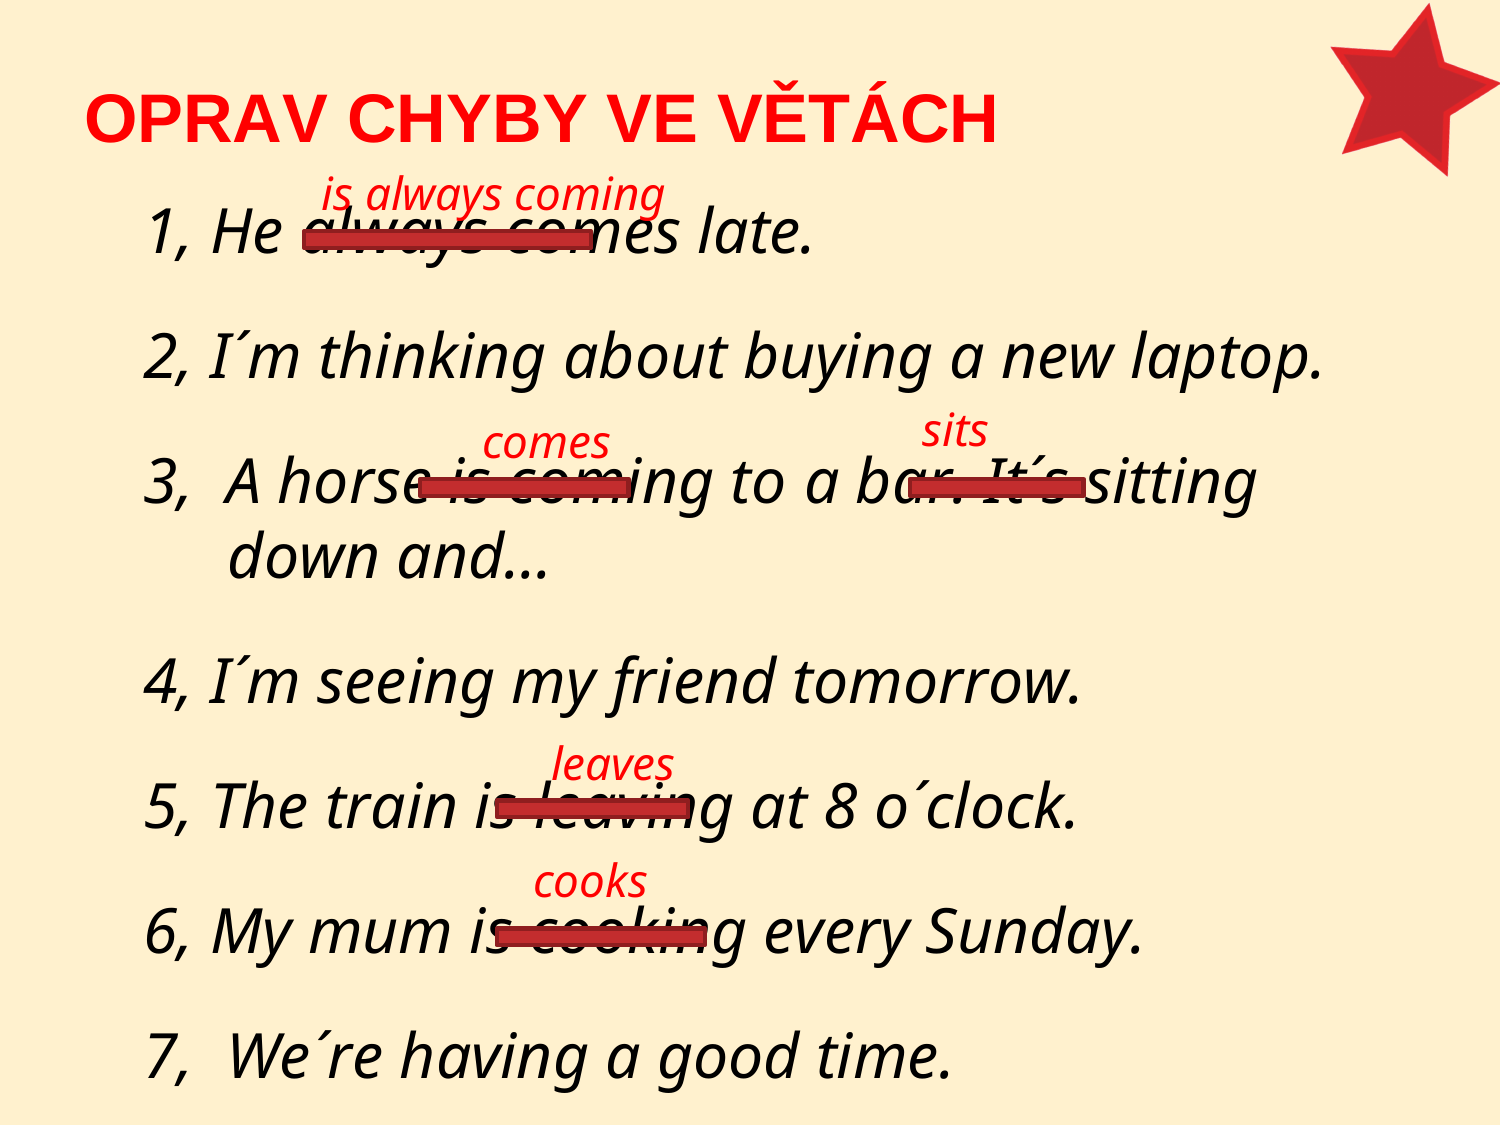

OPRAV CHYBY VE VĚTÁCH
is always coming
1, He always comes late.
2, I´m thinking about buying a new laptop.
3, A horse is coming to a bar. It´s sitting down and…
4, I´m seeing my friend tomorrow.
5, The train is leaving at 8 o´clock.
6, My mum is cooking every Sunday.
7, We´re having a good time.
sits
comes
leaves
cooks